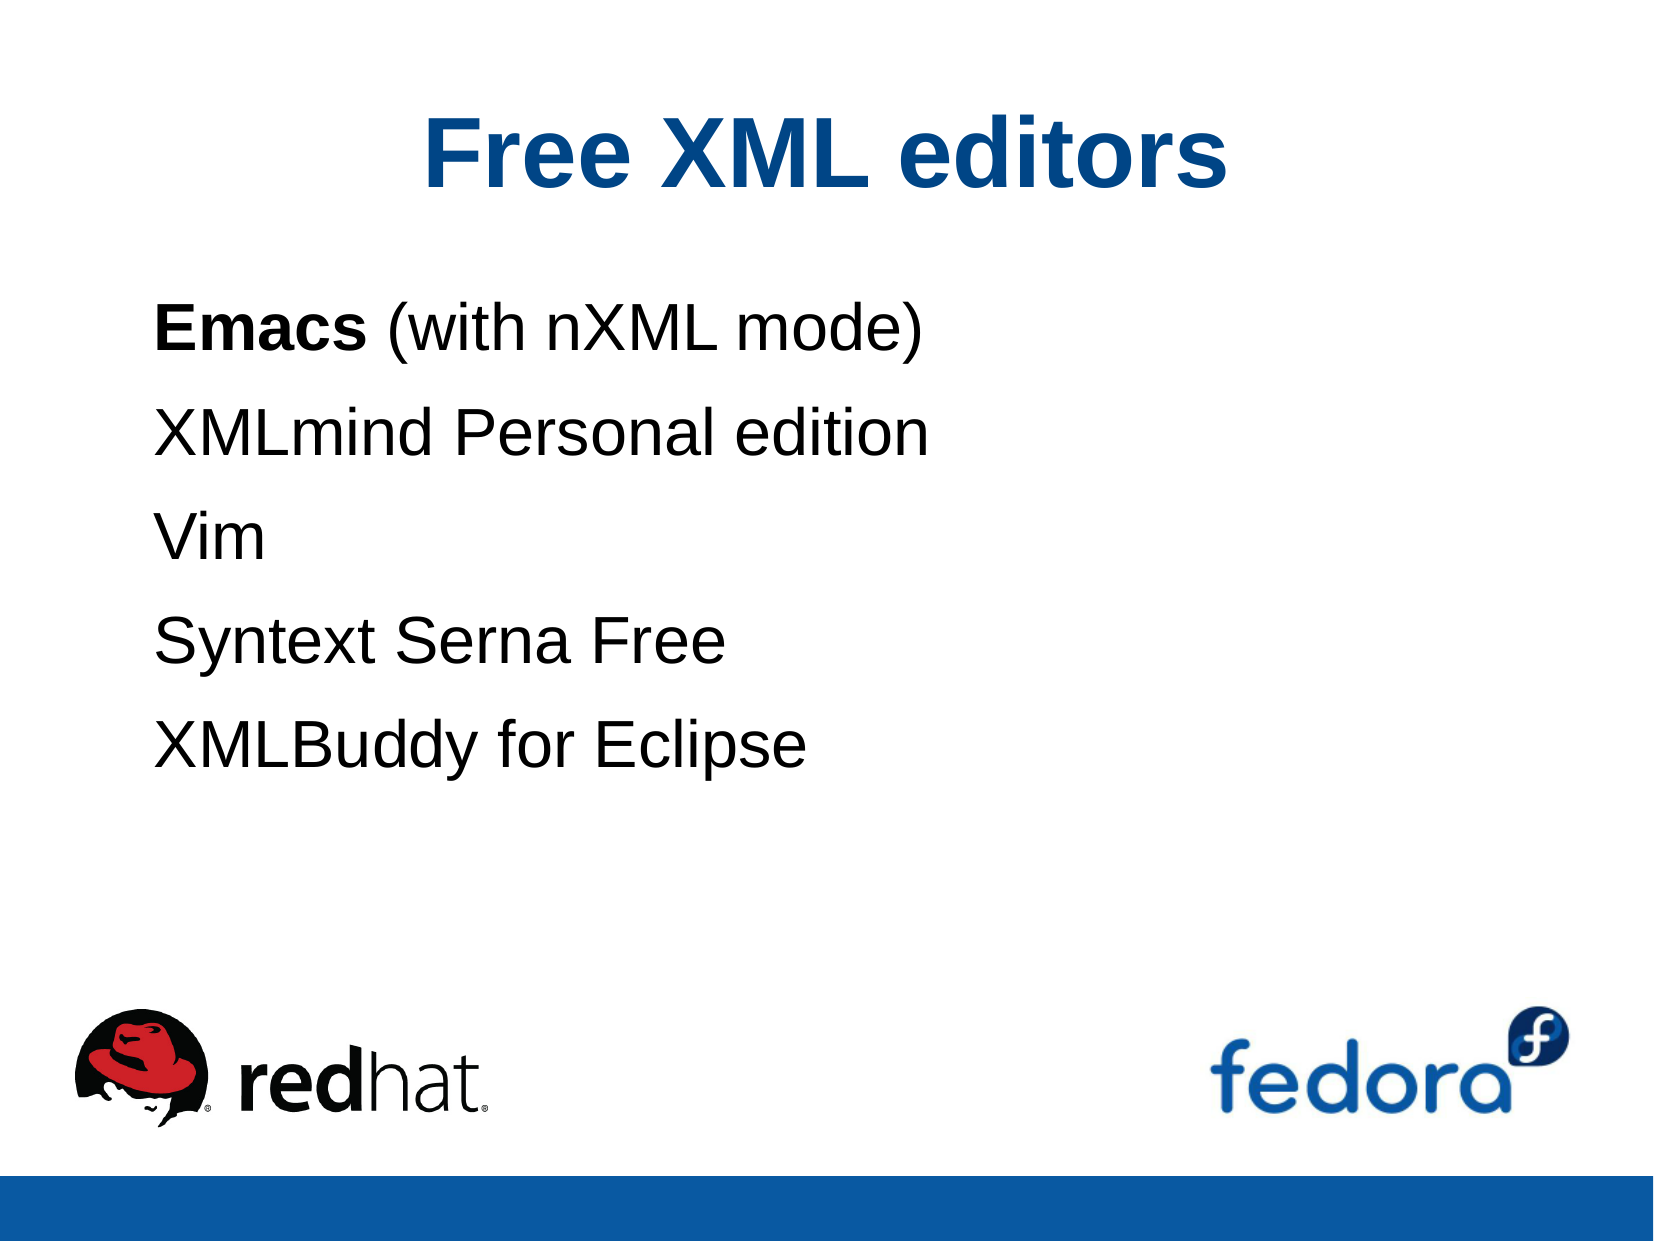

# Free XML editors
Emacs (with nXML mode)
XMLmind Personal edition
Vim
Syntext Serna Free
XMLBuddy for Eclipse